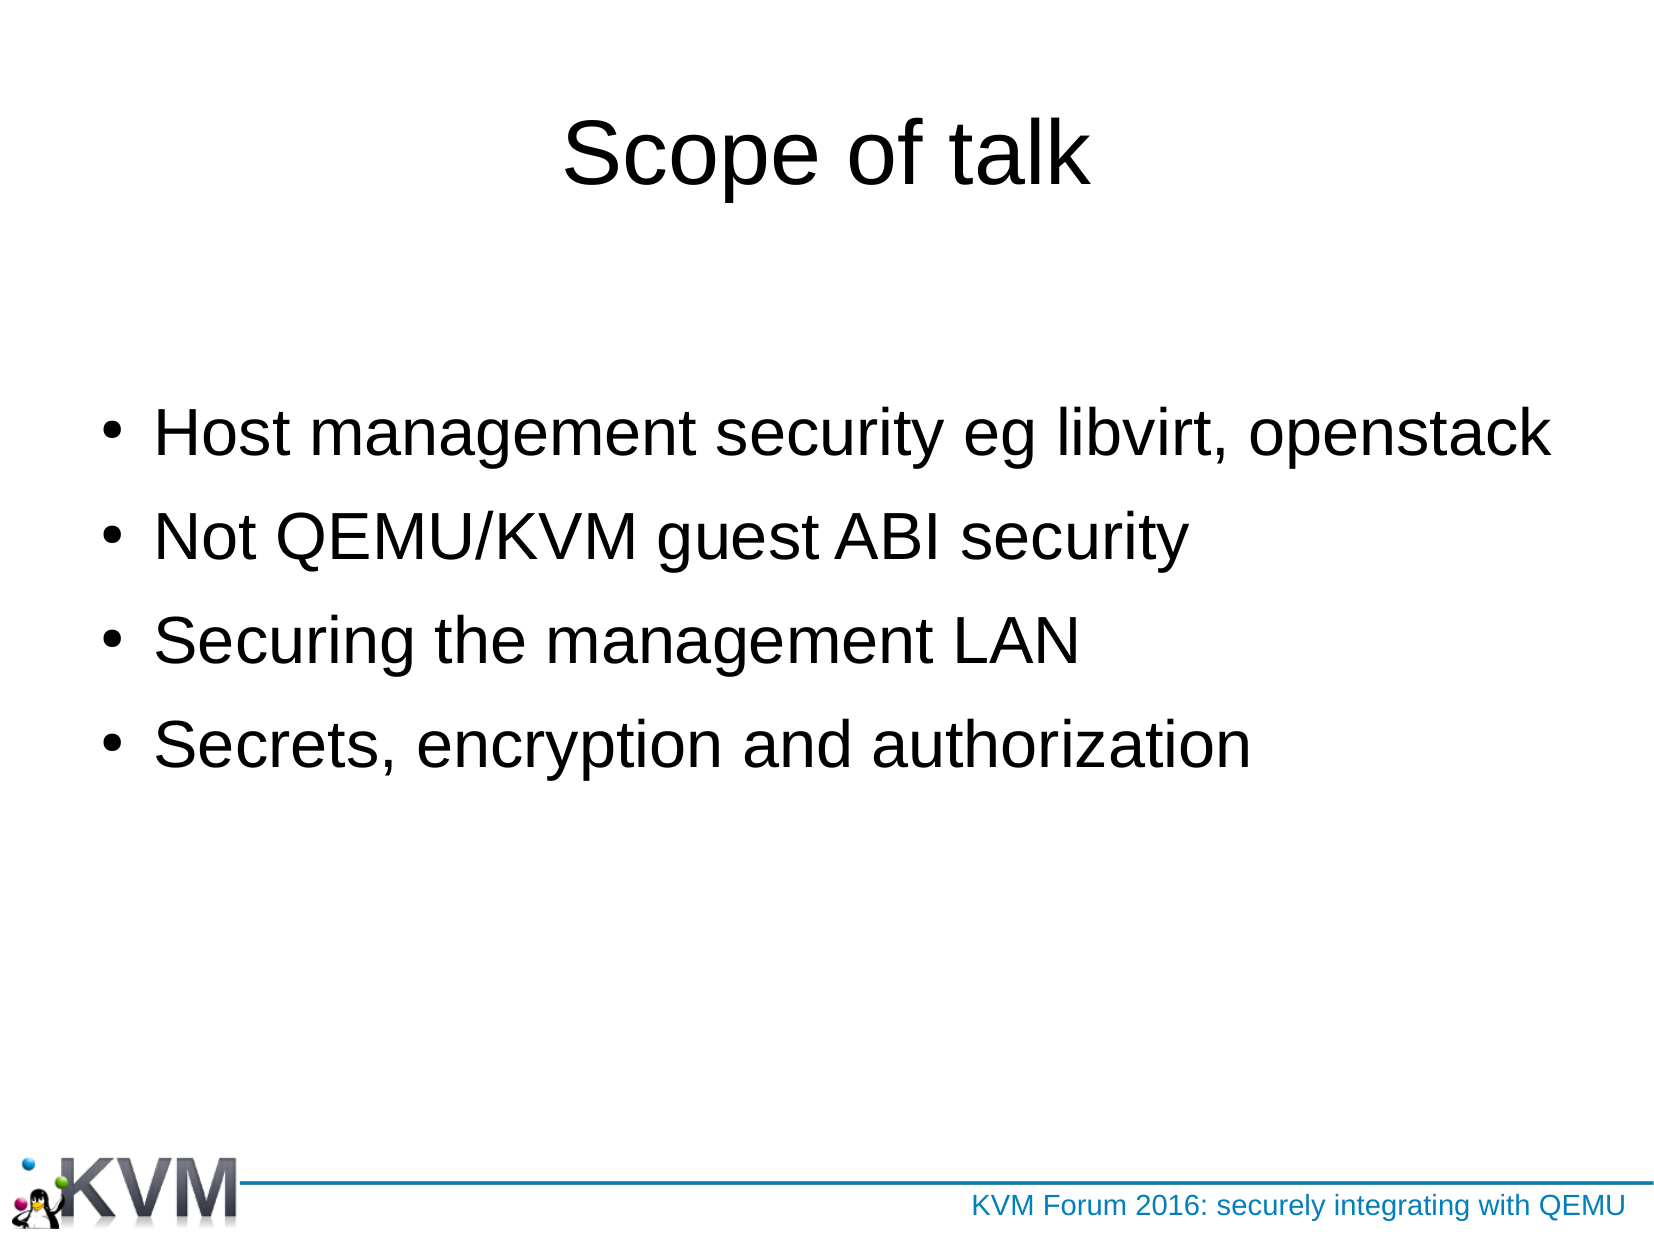

# Scope of talk
Host management security eg libvirt, openstack
Not QEMU/KVM guest ABI security
Securing the management LAN
Secrets, encryption and authorization